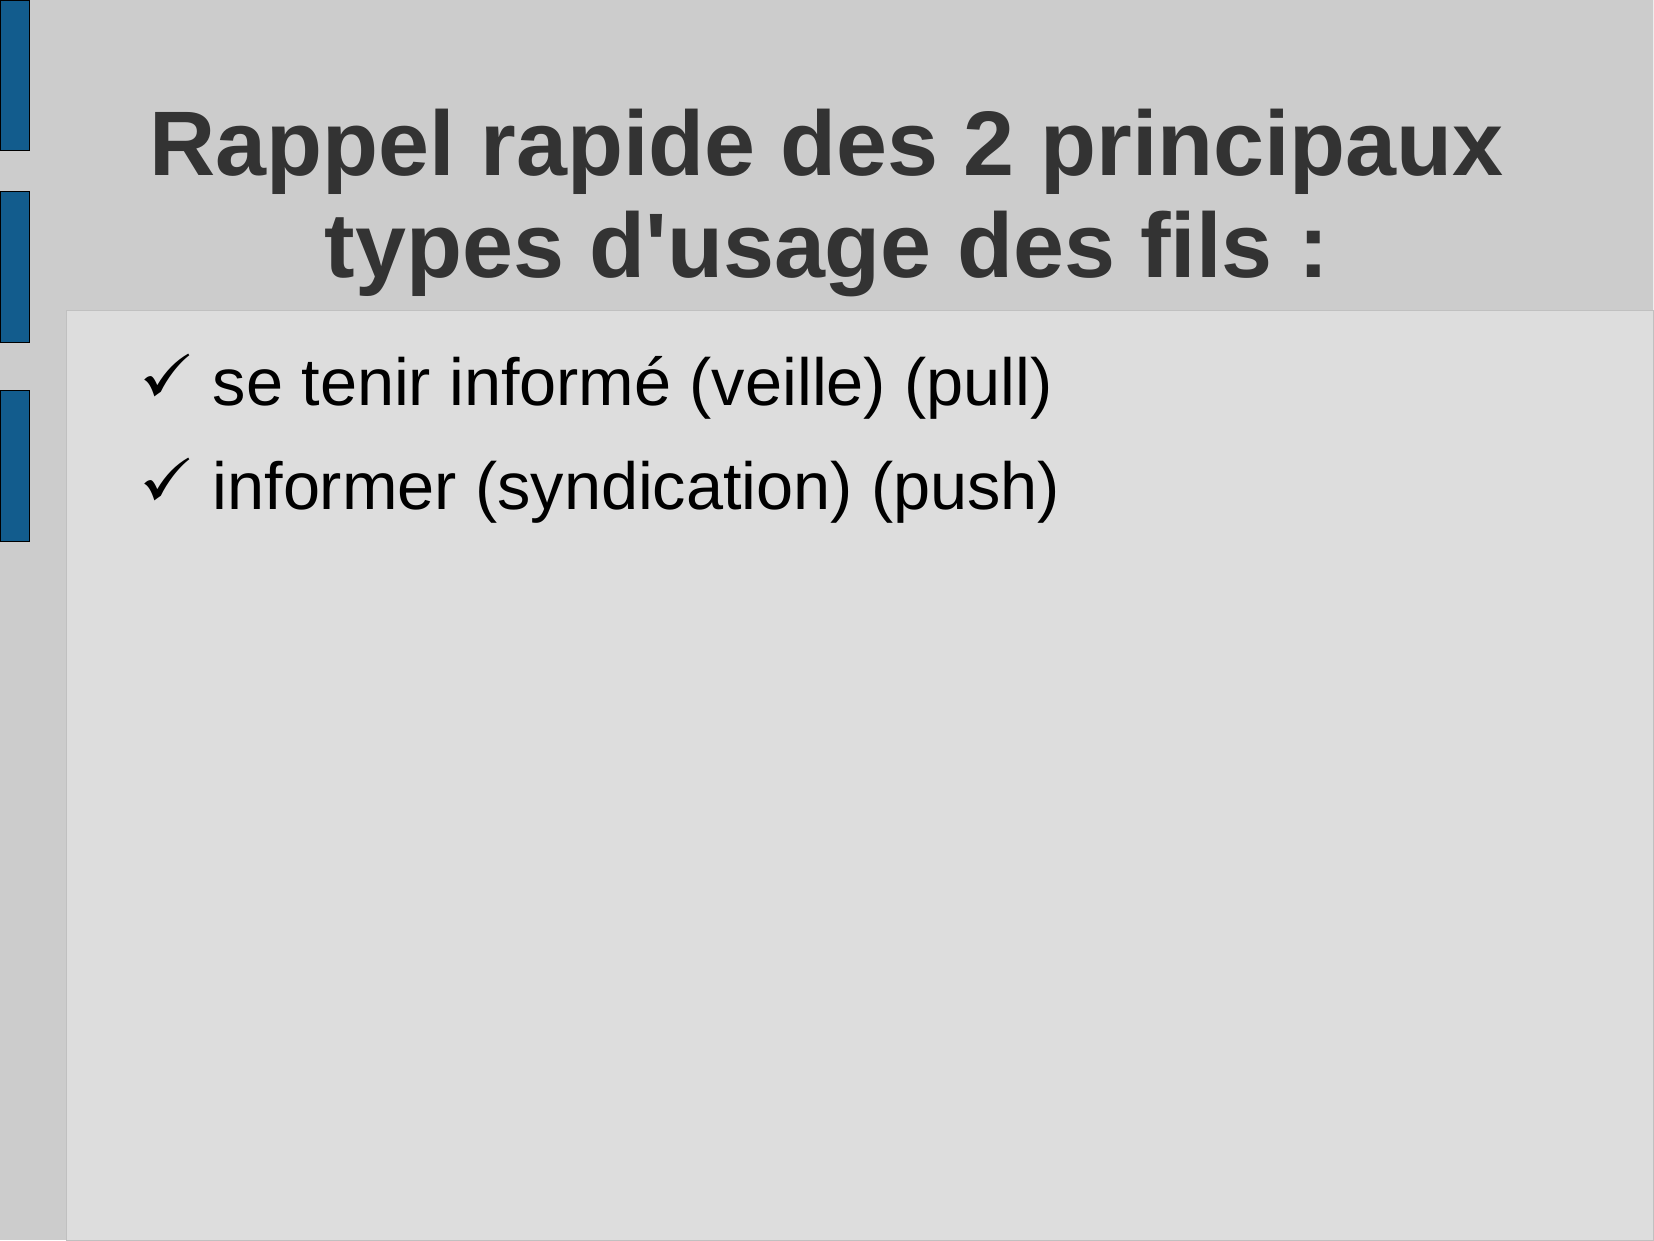

# Rappel rapide des 2 principaux types d'usage des fils :
 se tenir informé (veille) (pull)
 informer (syndication) (push)